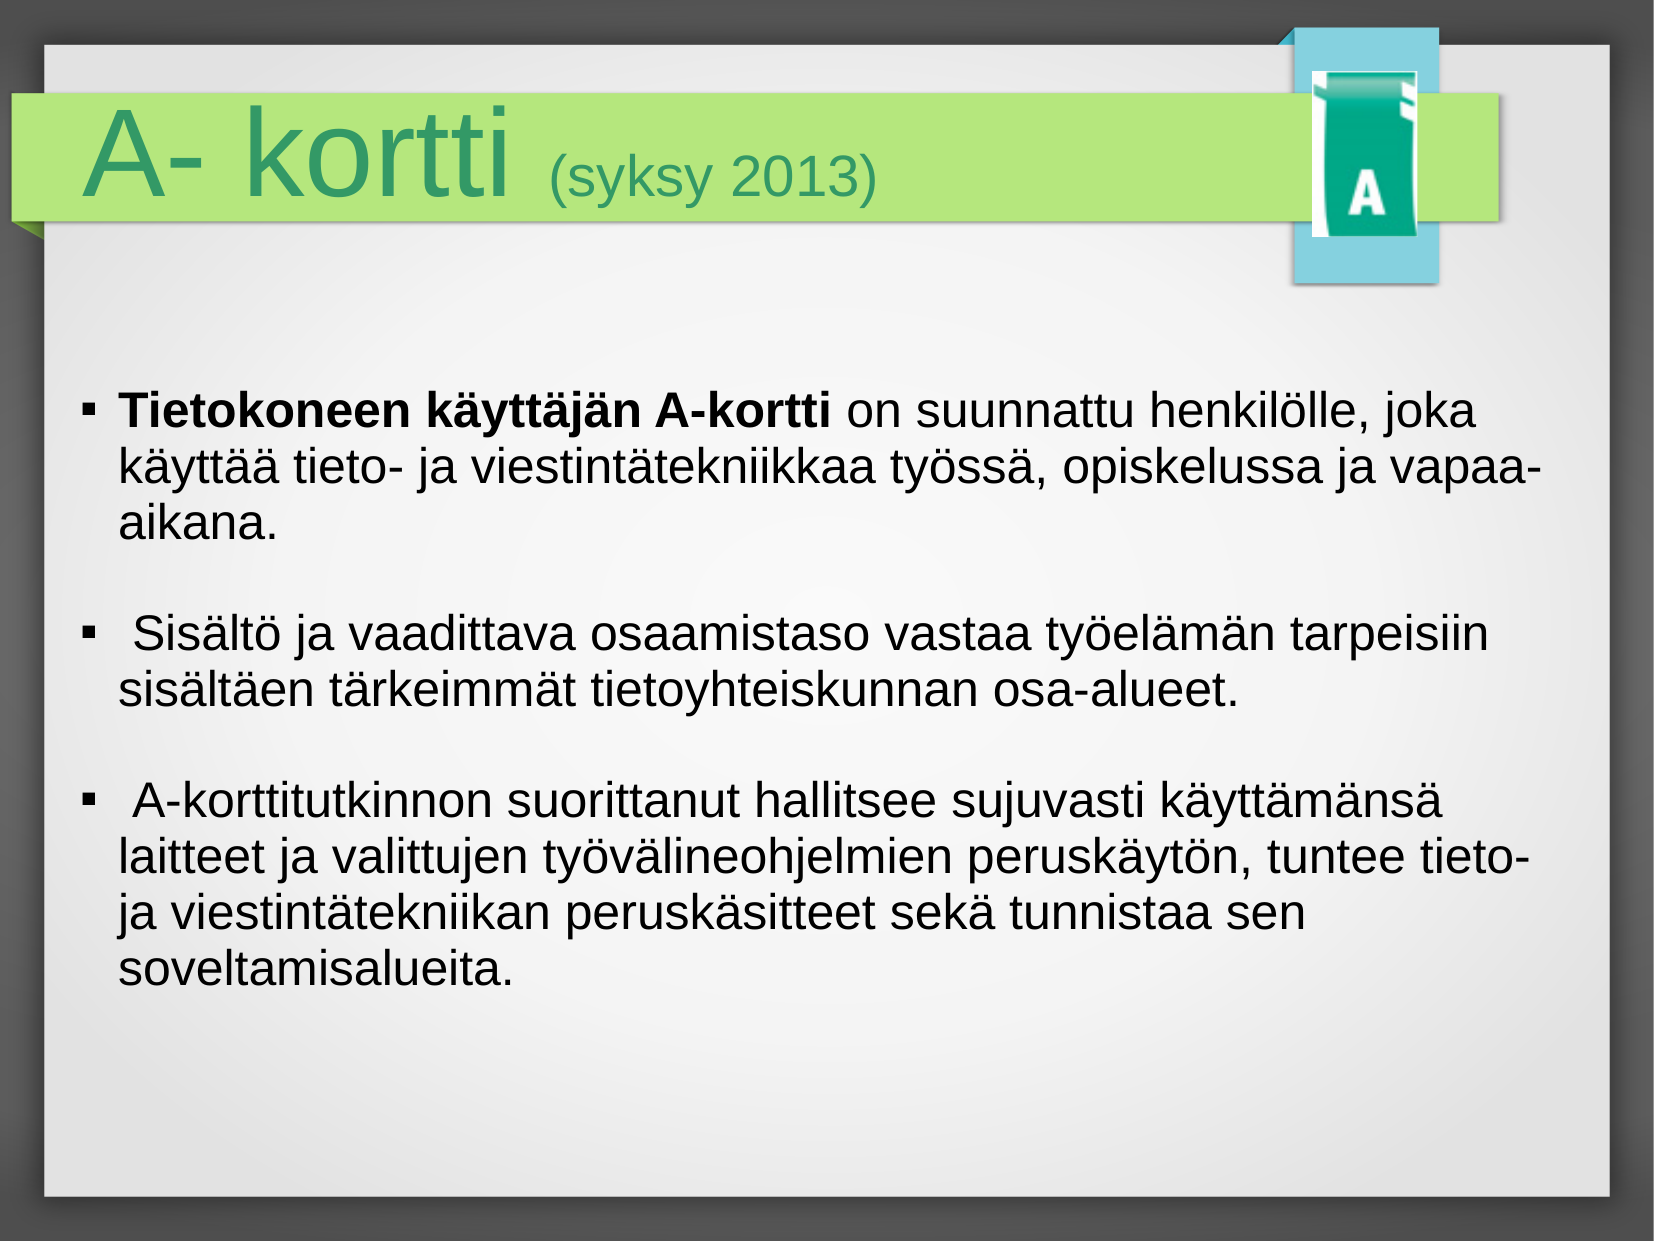

# A- kortti (syksy 2013)
Tietokoneen käyttäjän A-kortti on suunnattu henkilölle, joka käyttää tieto- ja viestintätekniikkaa työssä, opiskelussa ja vapaa-aikana.
 Sisältö ja vaadittava osaamistaso vastaa työelämän tarpeisiin sisältäen tärkeimmät tietoyhteiskunnan osa-alueet.
 A-korttitutkinnon suorittanut hallitsee sujuvasti käyttämänsä laitteet ja valittujen työvälineohjelmien peruskäytön, tuntee tieto- ja viestintätekniikan peruskäsitteet sekä tunnistaa sen soveltamisalueita.